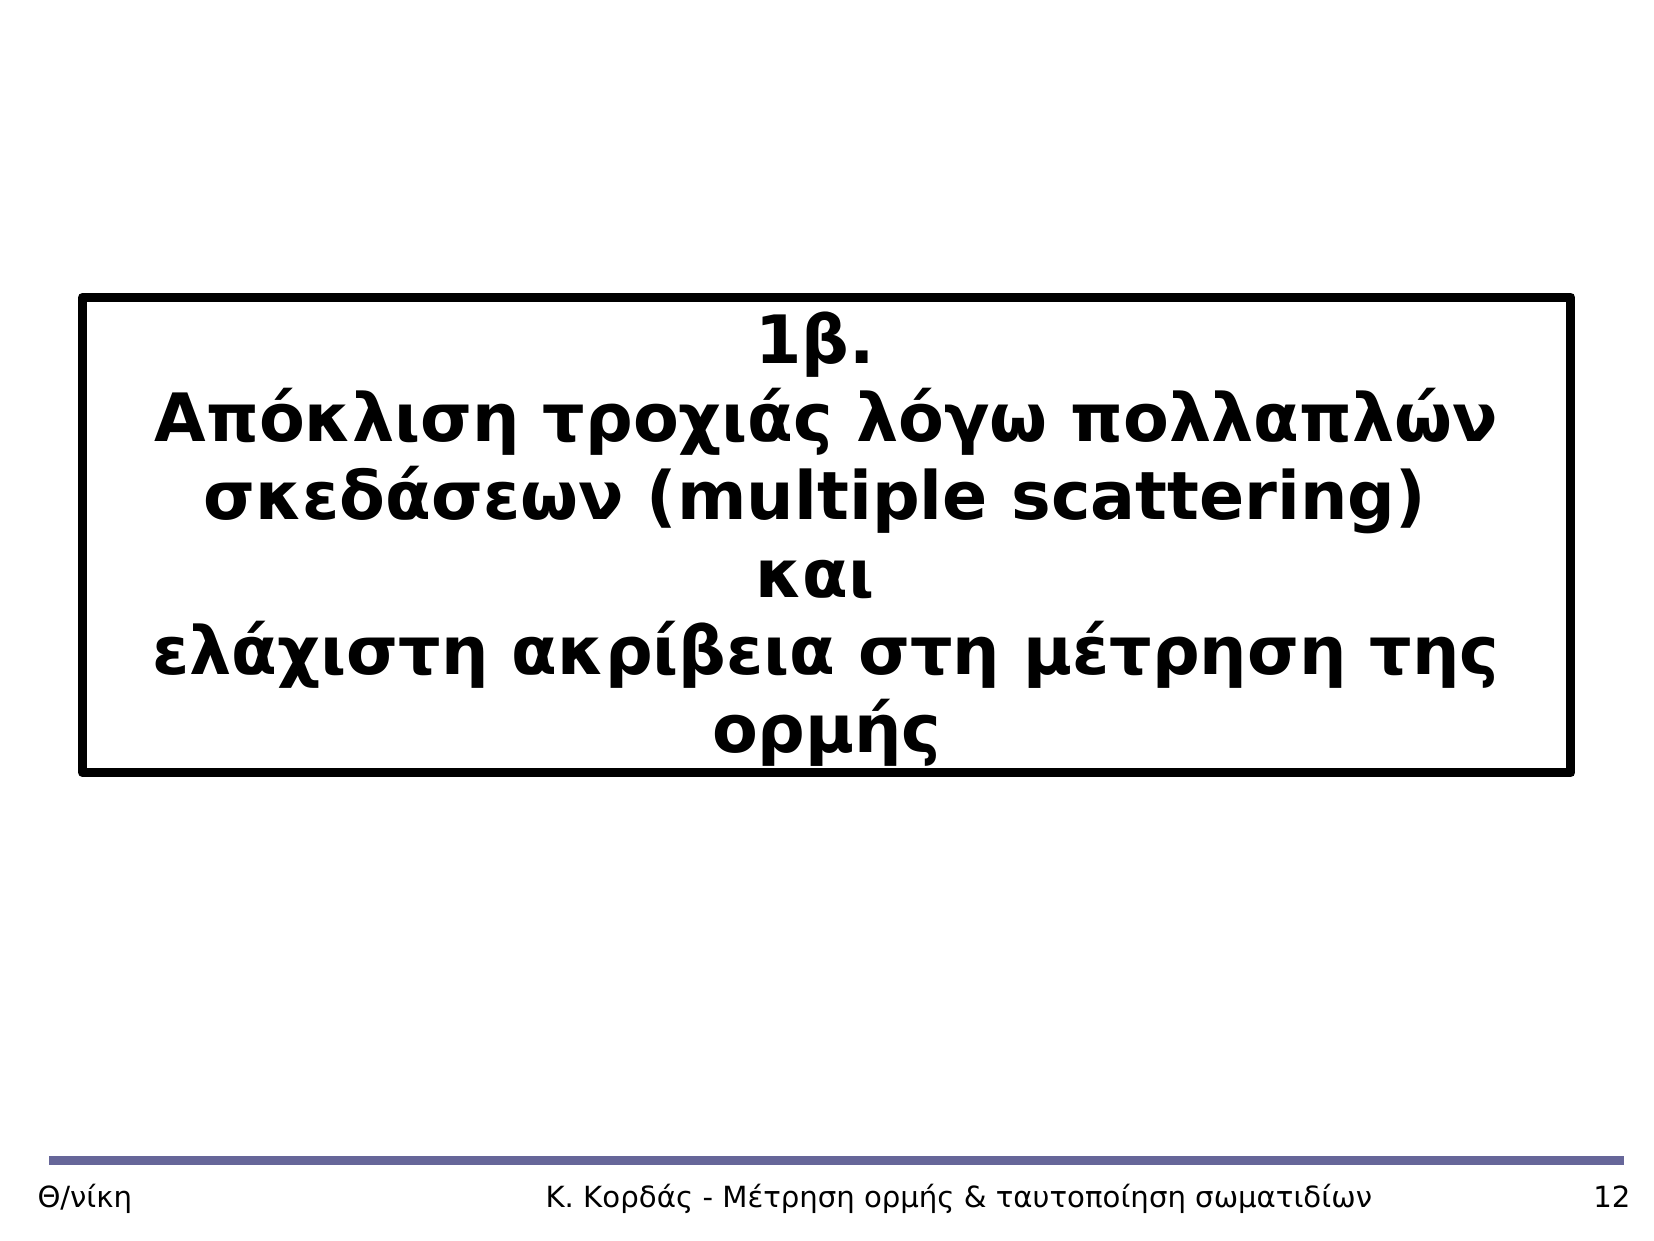

# 1β.
Απόκλιση τροχιάς λόγω πολλαπλών σκεδάσεων (multiple scattering)
και
ελάχιστη ακρίβεια στη μέτρηση της ορμής
Θ/νίκη
Κ. Κορδάς - Μέτρηση ορμής & ταυτοποίηση σωματιδίων
12